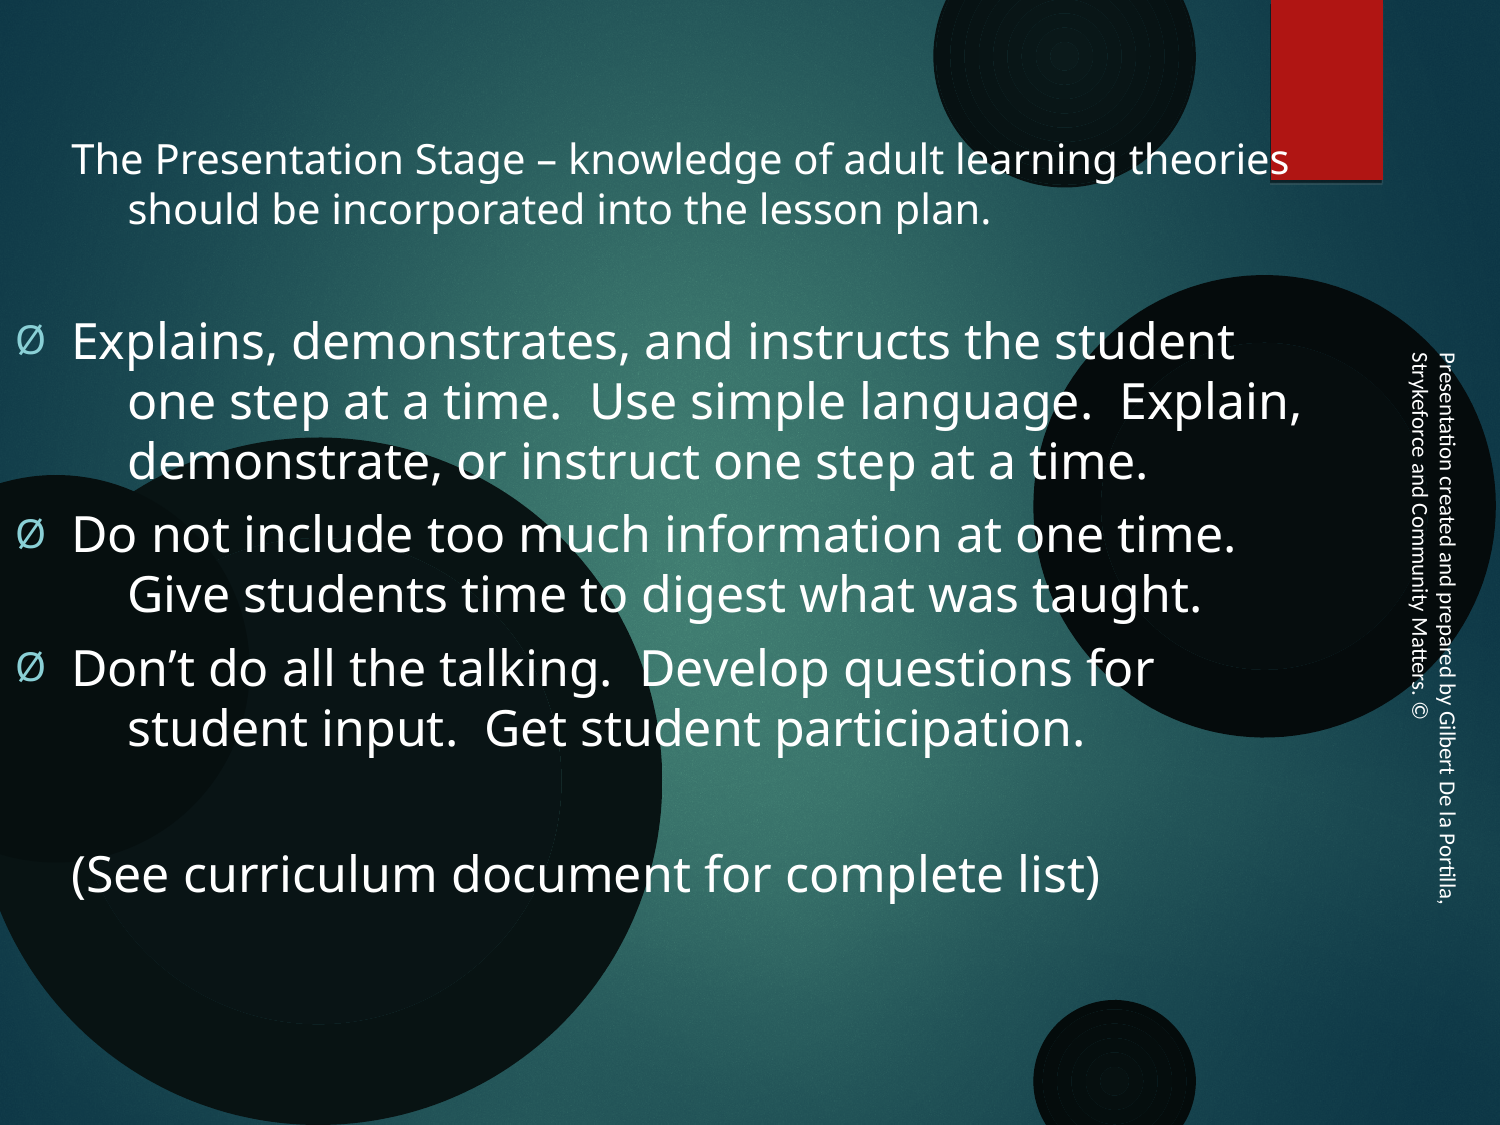

# The Presentation Stage – knowledge of adult learning theories should be incorporated into the lesson plan.
Explains, demonstrates, and instructs the student one step at a time. Use simple language. Explain, demonstrate, or instruct one step at a time.
Do not include too much information at one time. Give students time to digest what was taught.
Don’t do all the talking. Develop questions for student input. Get student participation.
(See curriculum document for complete list)
Presentation created and prepared by Gilbert De la Portilla, Strykeforce and Community Matters. ©